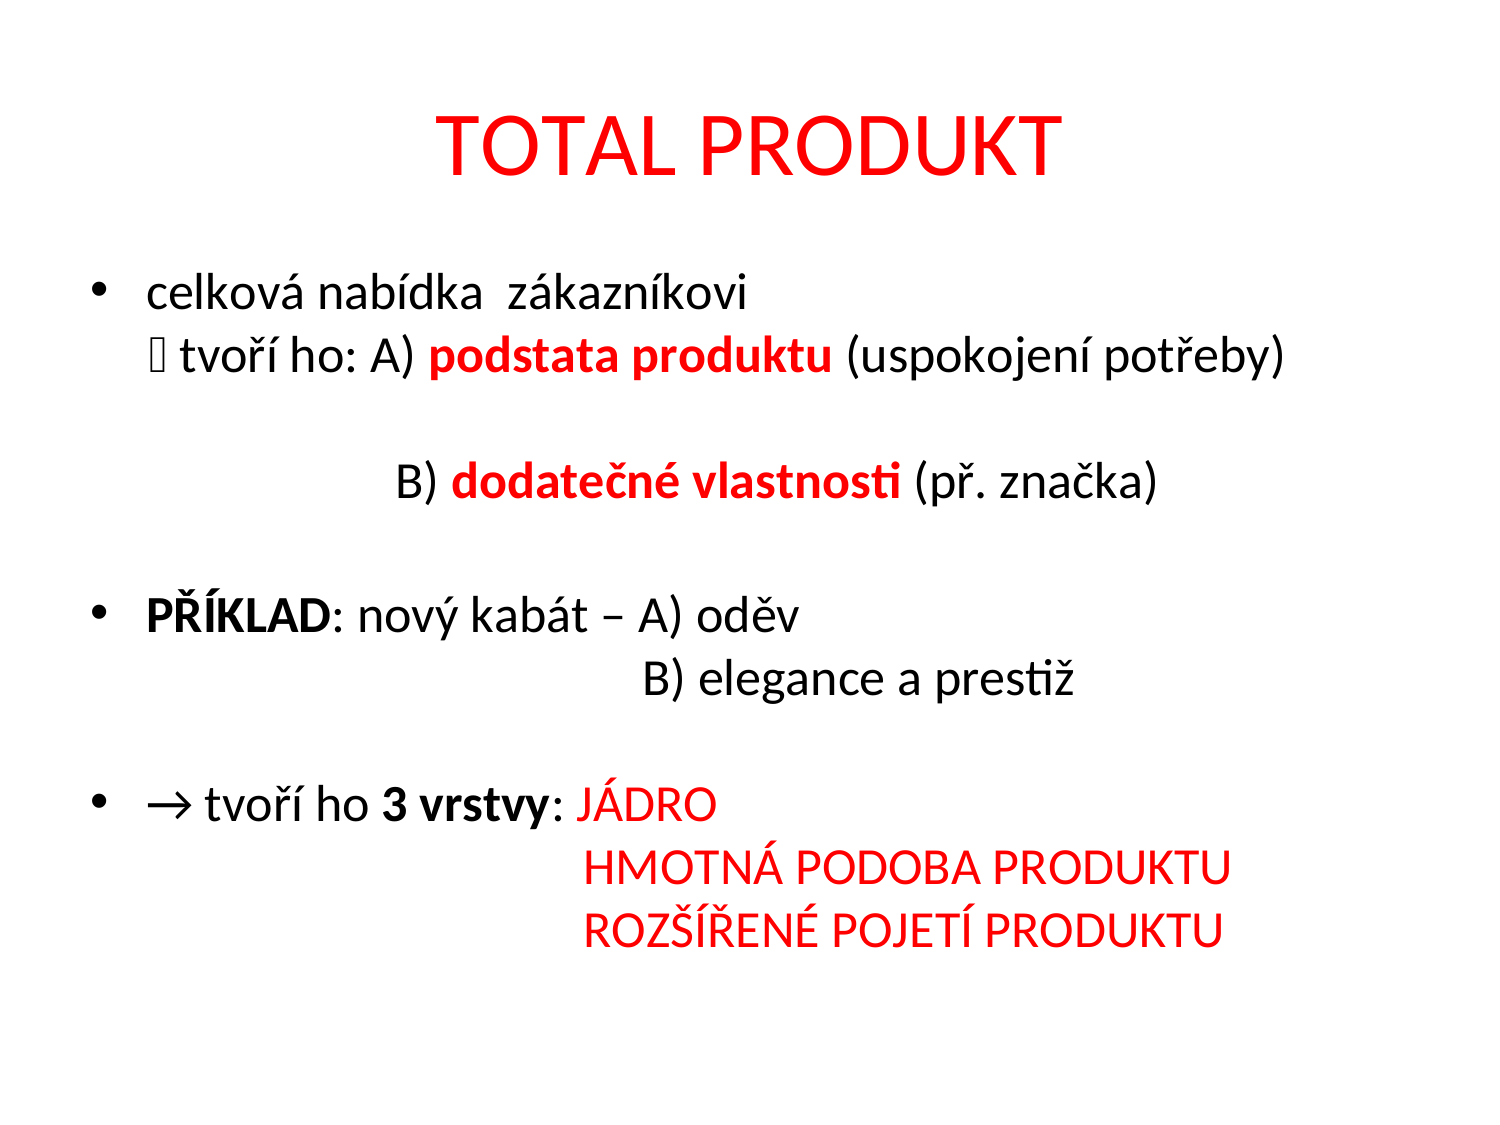

# TOTAL PRODUKT
celková nabídka zákazníkovi
  tvoří ho: A) podstata produktu (uspokojení potřeby)
 B) dodatečné vlastnosti (př. značka)
PŘÍKLAD: nový kabát – A) oděv
 B) elegance a prestiž
→ tvoří ho 3 vrstvy: JÁDRO
 HMOTNÁ PODOBA PRODUKTU
 ROZŠÍŘENÉ POJETÍ PRODUKTU